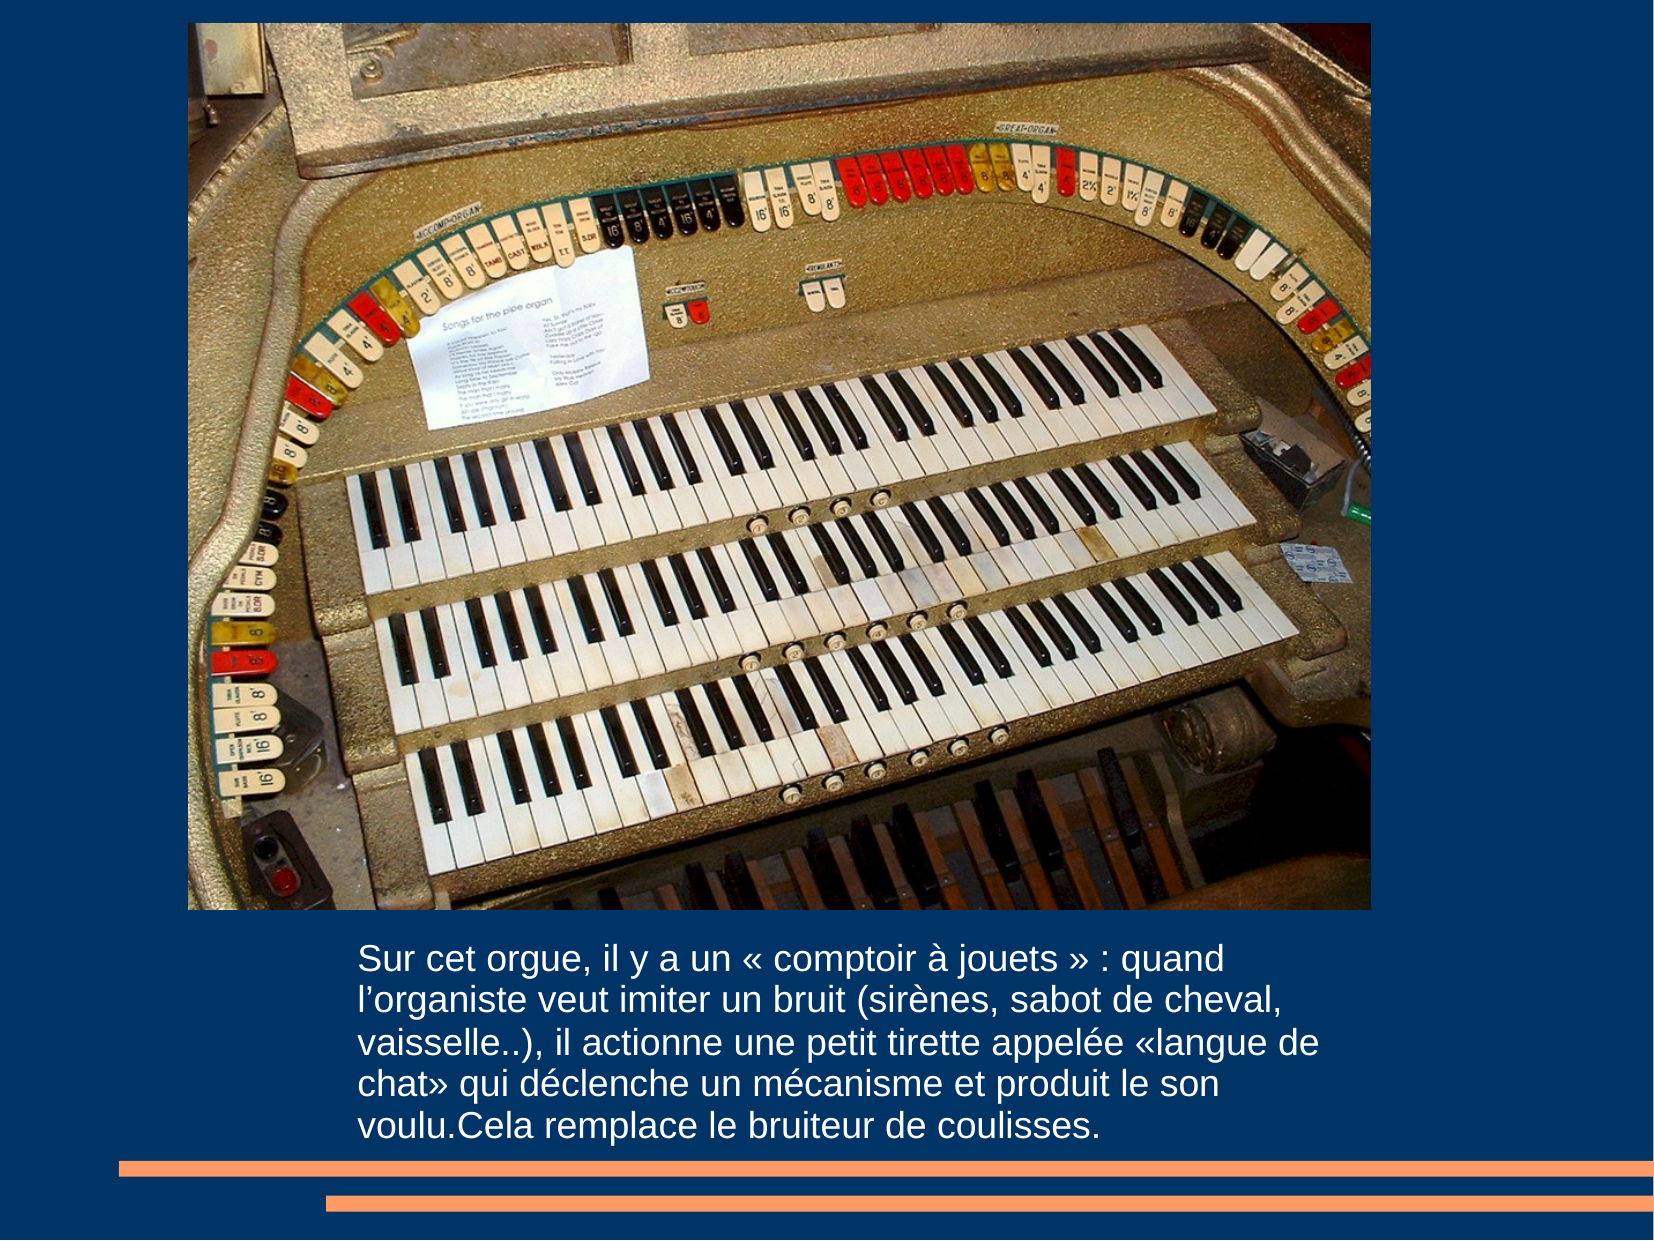

Sur cet orgue, il y a un « comptoir à jouets » : quand l’organiste veut imiter un bruit (sirènes, sabot de cheval, vaisselle..), il actionne une petit tirette appelée «langue de chat» qui déclenche un mécanisme et produit le son voulu.Cela remplace le bruiteur de coulisses.